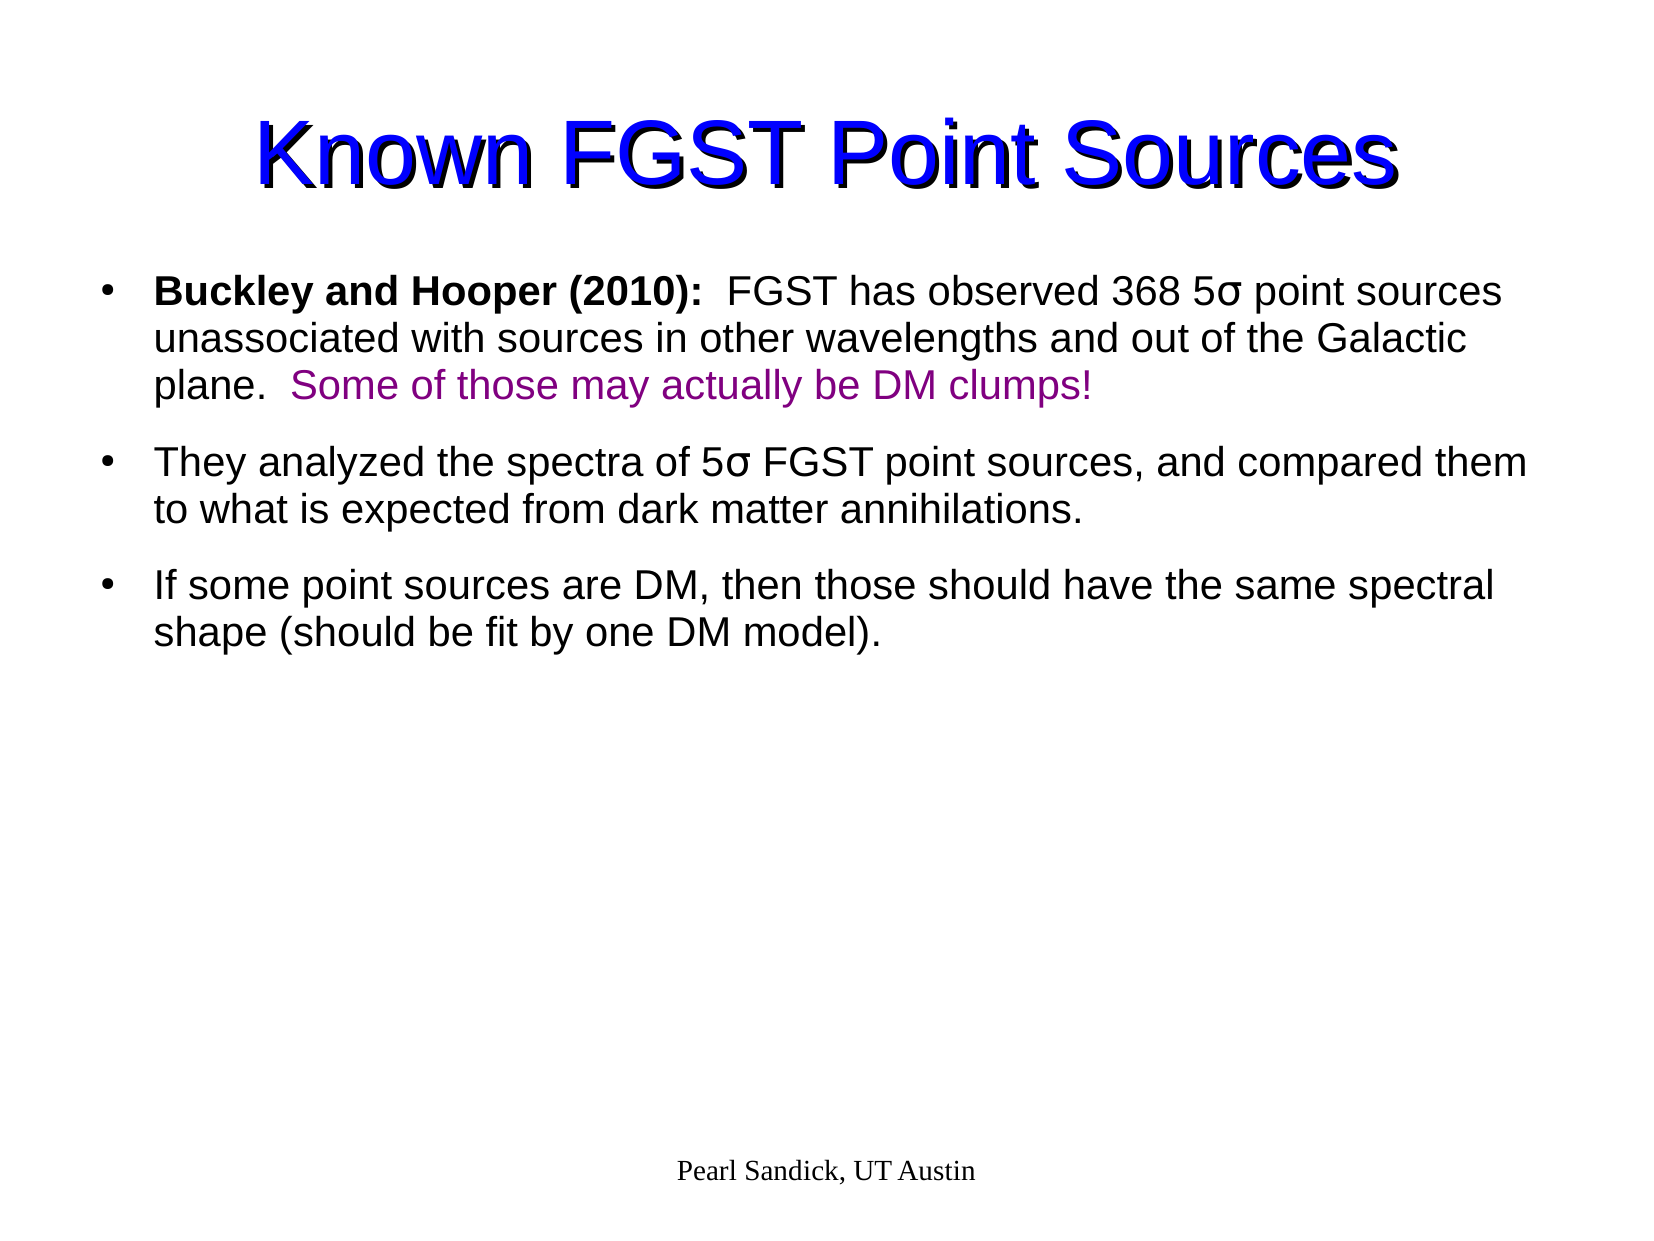

# Known FGST Point Sources
Buckley and Hooper (2010): FGST has observed 368 5σ point sources unassociated with sources in other wavelengths and out of the Galactic plane. Some of those may actually be DM clumps!
They analyzed the spectra of 5σ FGST point sources, and compared them to what is expected from dark matter annihilations.
If some point sources are DM, then those should have the same spectral shape (should be fit by one DM model).
Pearl Sandick, UT Austin